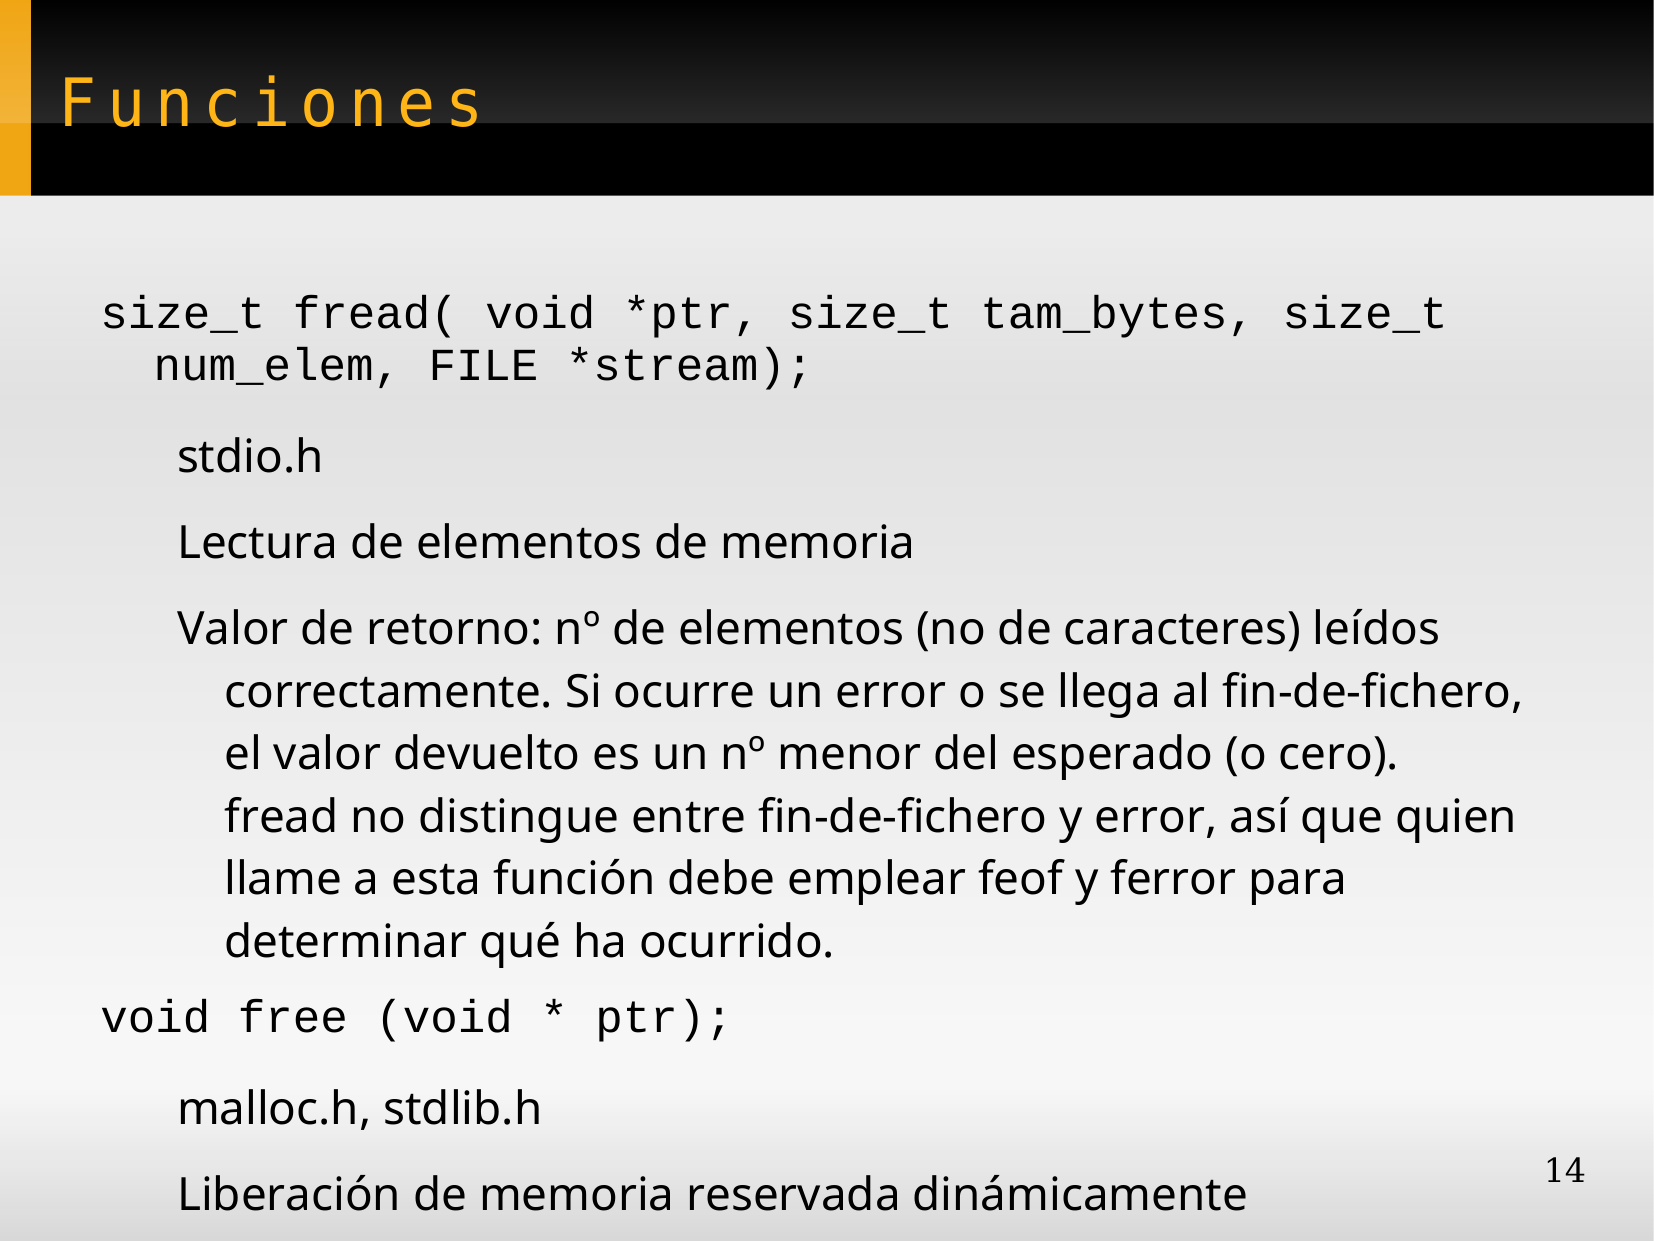

# Funciones
size_t fread( void *ptr, size_t tam_bytes, size_t num_elem, FILE *stream);
stdio.h
Lectura de elementos de memoria
Valor de retorno: nº de elementos (no de caracteres) leídos correctamente. Si ocurre un error o se llega al fin-de-fichero, el valor devuelto es un nº menor del esperado (o cero).
fread no distingue entre fin-de-fichero y error, así que quien llame a esta función debe emplear feof y ferror para determinar qué ha ocurrido.
void free (void * ptr);
malloc.h, stdlib.h
Liberación de memoria reservada dinámicamente
14